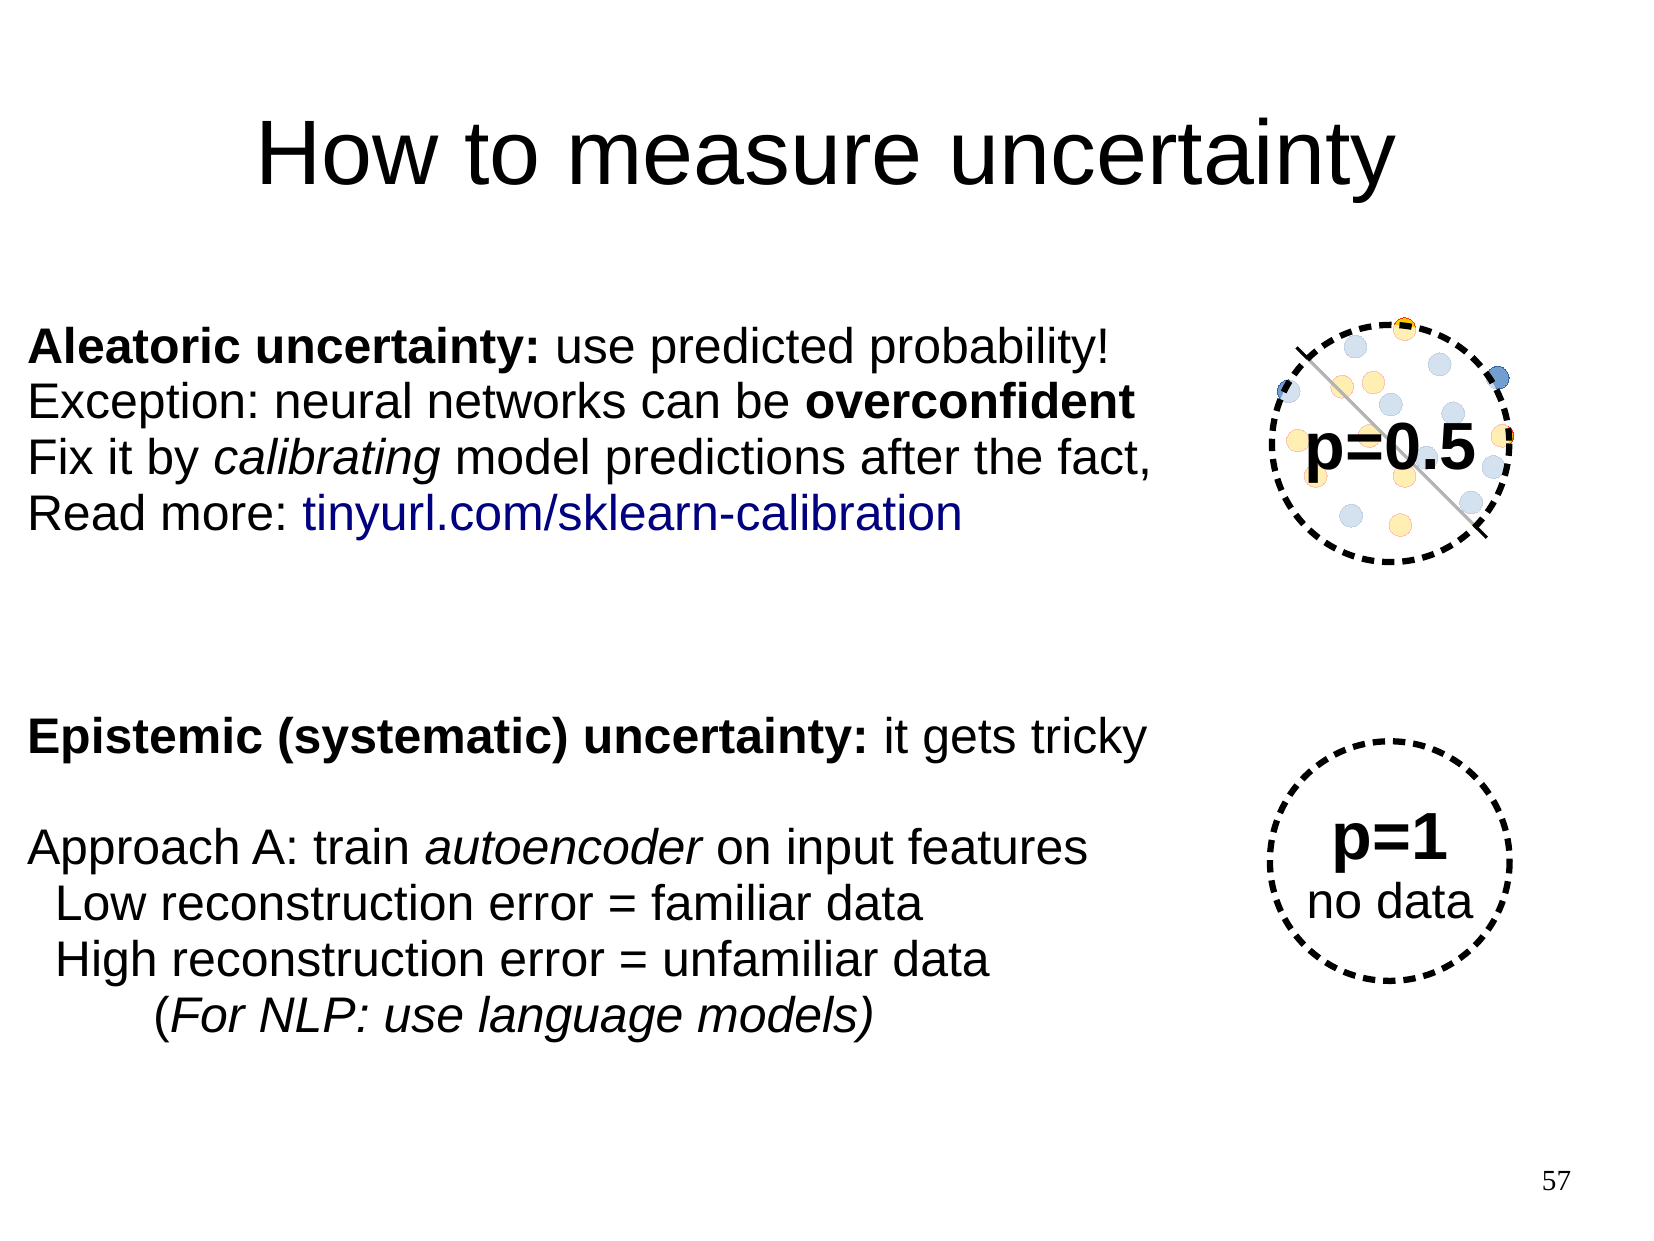

# How to measure uncertainty
Aleatoric uncertainty: use predicted probability!
Exception: neural networks can be overconfident
Fix it by calibrating model predictions after the fact,
Read more: tinyurl.com/sklearn-calibration
Epistemic (systematic) uncertainty: it gets tricky
Approach A: train autoencoder on input features
 Low reconstruction error = familiar data
 High reconstruction error = unfamiliar data
 (For NLP: use language models)
p=0.5
p=1
no data
57